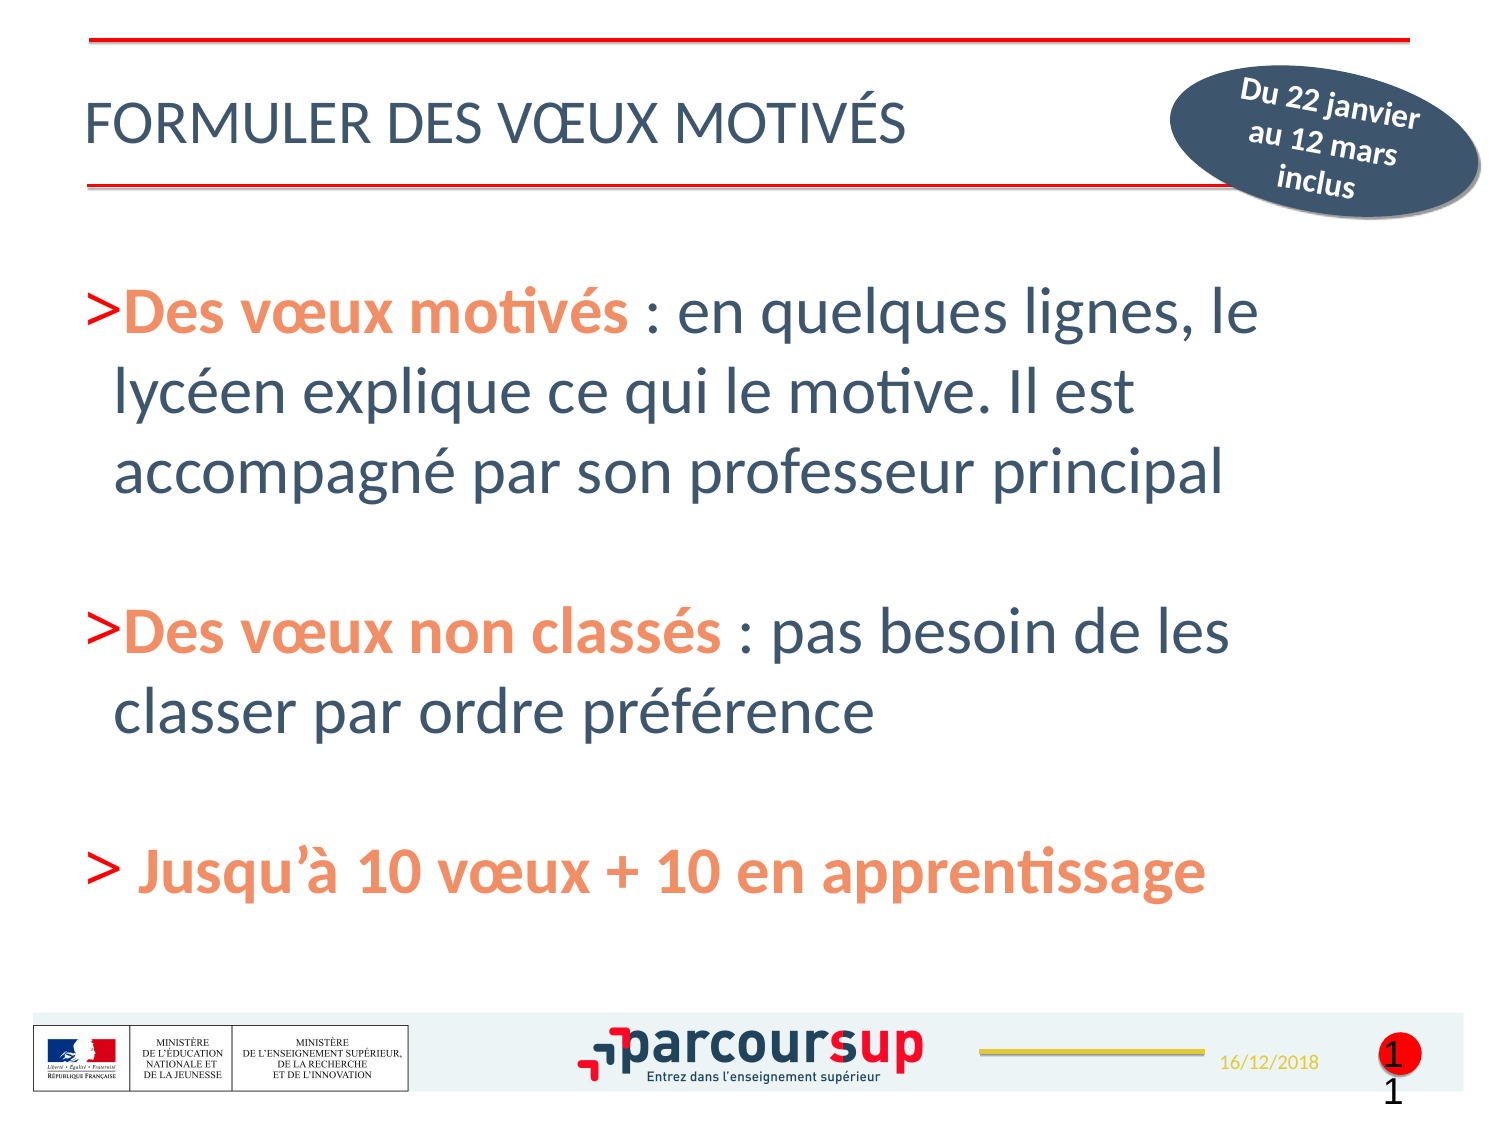

Formuler des vœux motivés
Du 22 janvier au 12 mars inclus
Des vœux motivés : en quelques lignes, le lycéen explique ce qui le motive. Il est accompagné par son professeur principal
Des vœux non classés : pas besoin de les classer par ordre préférence
 Jusqu’à 10 vœux + 10 en apprentissage